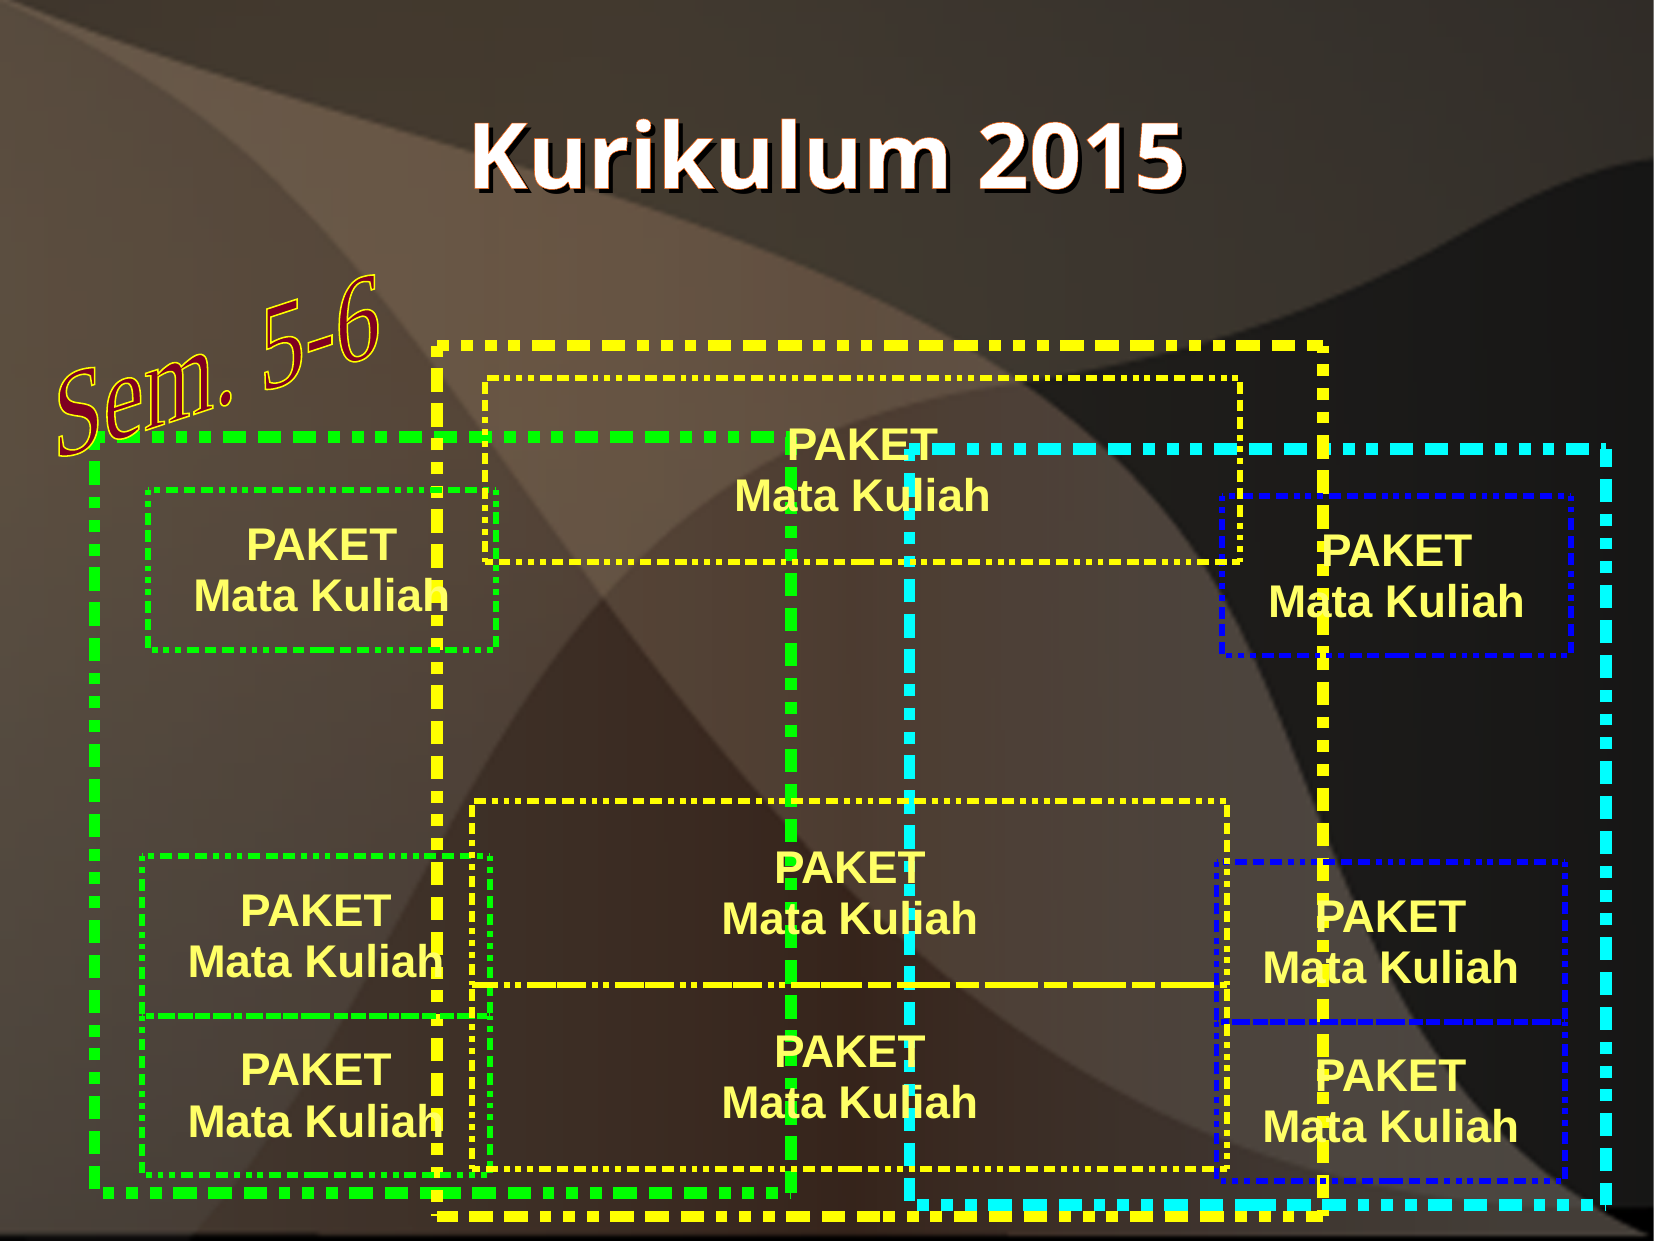

# Kurikulum 2015
Sem. 5-6
PAKET
Mata Kuliah
PAKET
Mata Kuliah
PAKET
Mata Kuliah
PAKET
Mata Kuliah
PAKET
Mata Kuliah
PAKET
Mata Kuliah
PAKET
Mata Kuliah
PAKET
Mata Kuliah
PAKET
Mata Kuliah